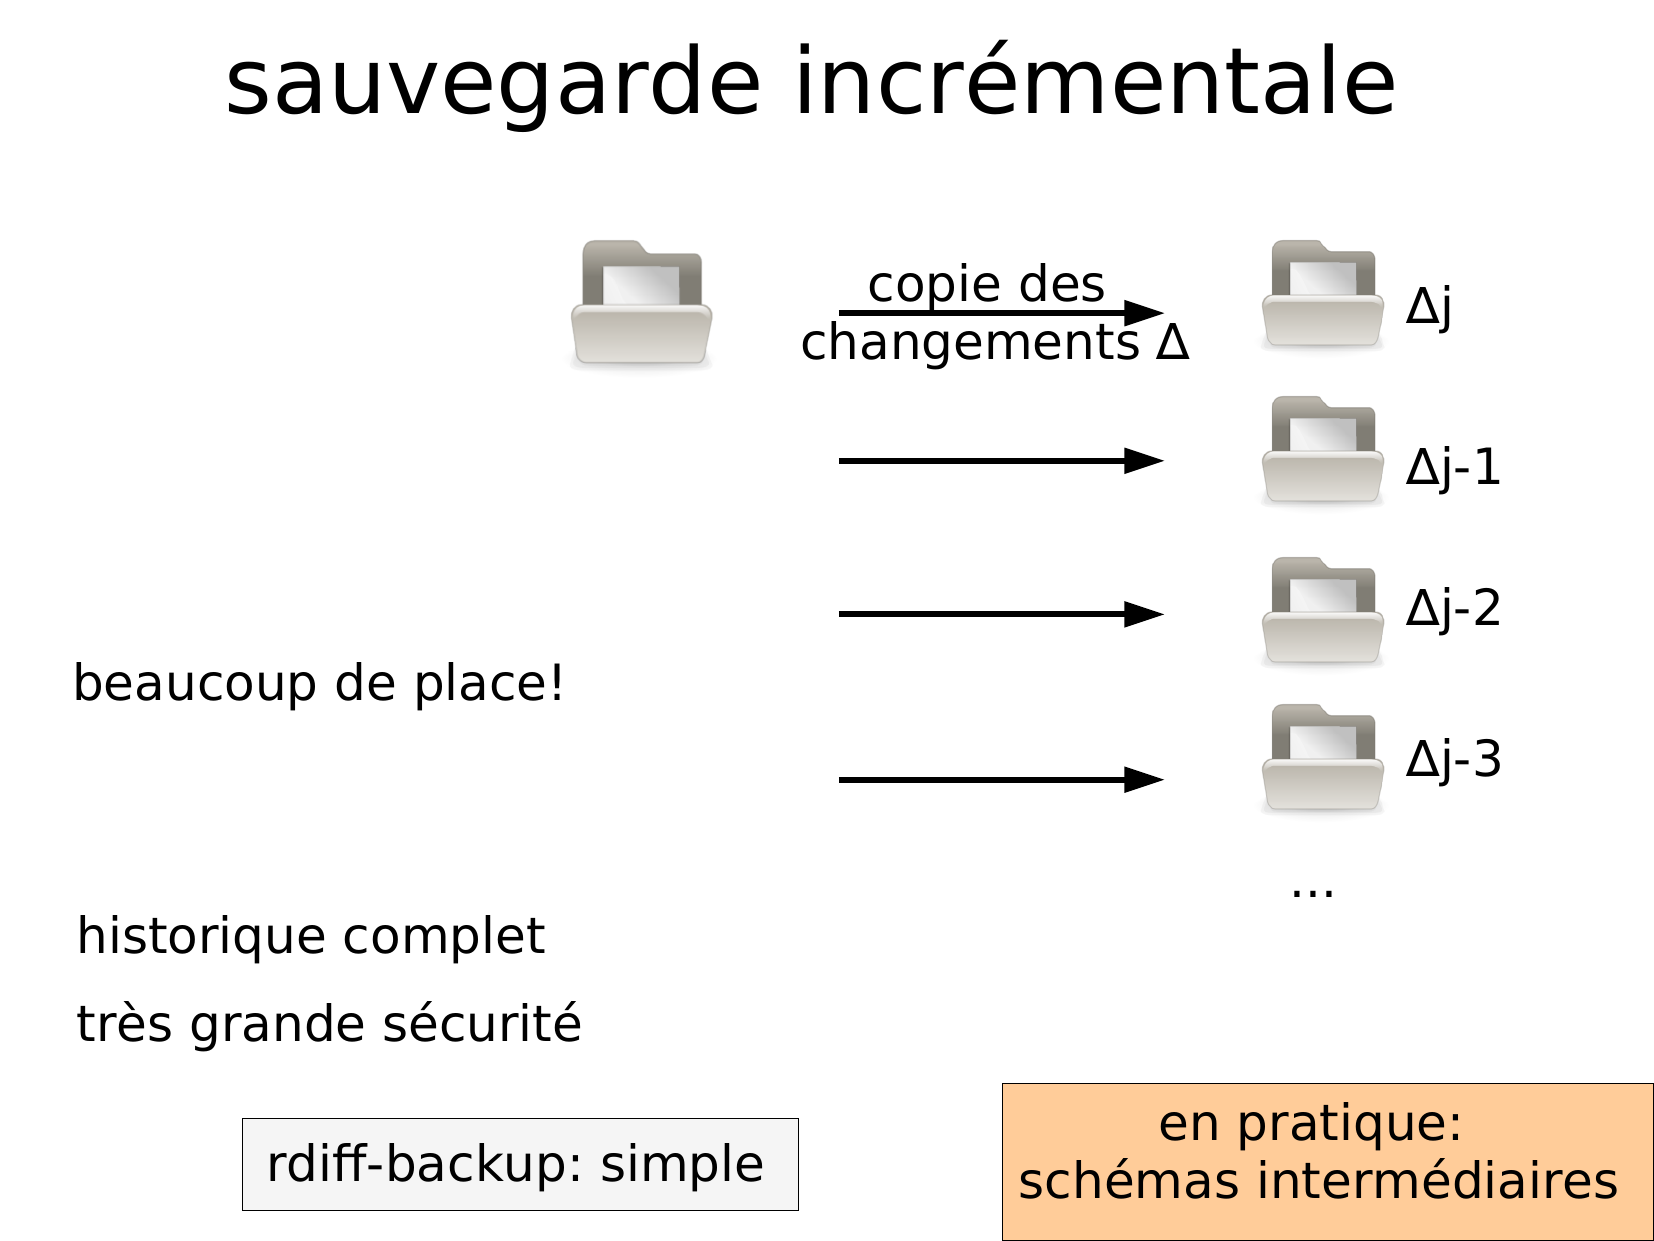

# sauvegarde incrémentale
copie des
changements ∆
∆j
∆j-1
∆j-2
 beaucoup de place!
∆j-3
...
 historique complet
 très grande sécurité
en pratique:
schémas intermédiaires
rdiff-backup: simple